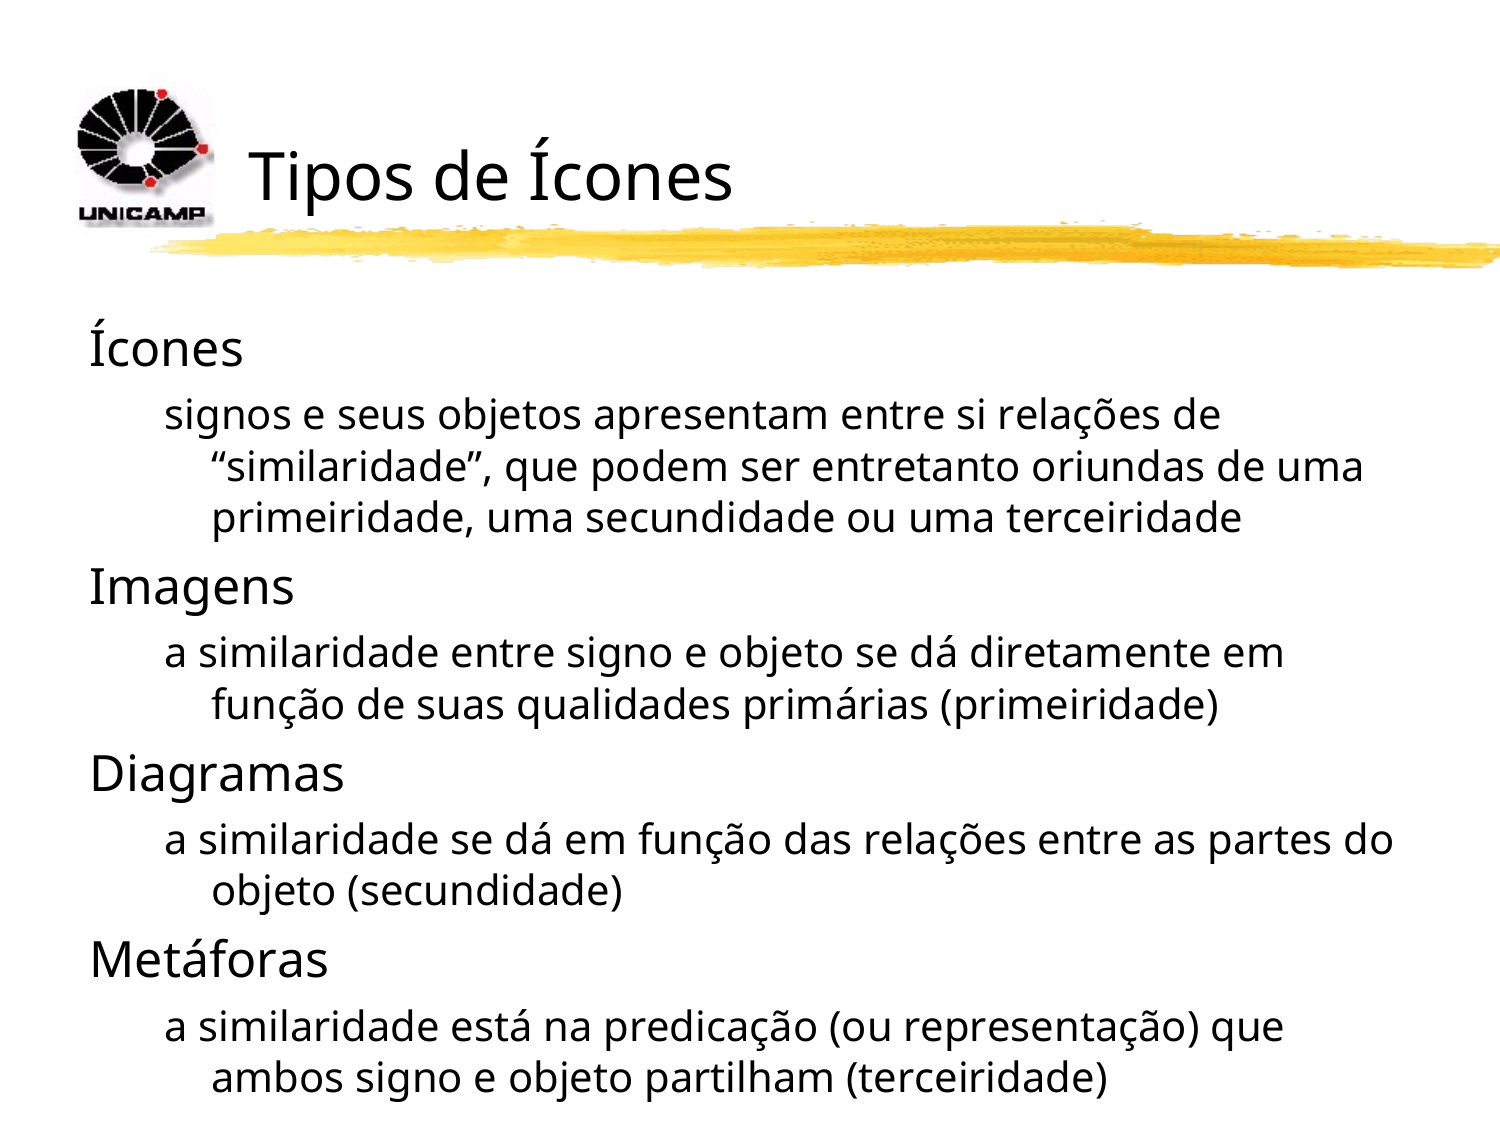

# Tipos de Ícones
Ícones
signos e seus objetos apresentam entre si relações de “similaridade”, que podem ser entretanto oriundas de uma primeiridade, uma secundidade ou uma terceiridade
Imagens
a similaridade entre signo e objeto se dá diretamente em função de suas qualidades primárias (primeiridade)
Diagramas
a similaridade se dá em função das relações entre as partes do objeto (secundidade)
Metáforas
a similaridade está na predicação (ou representação) que ambos signo e objeto partilham (terceiridade)